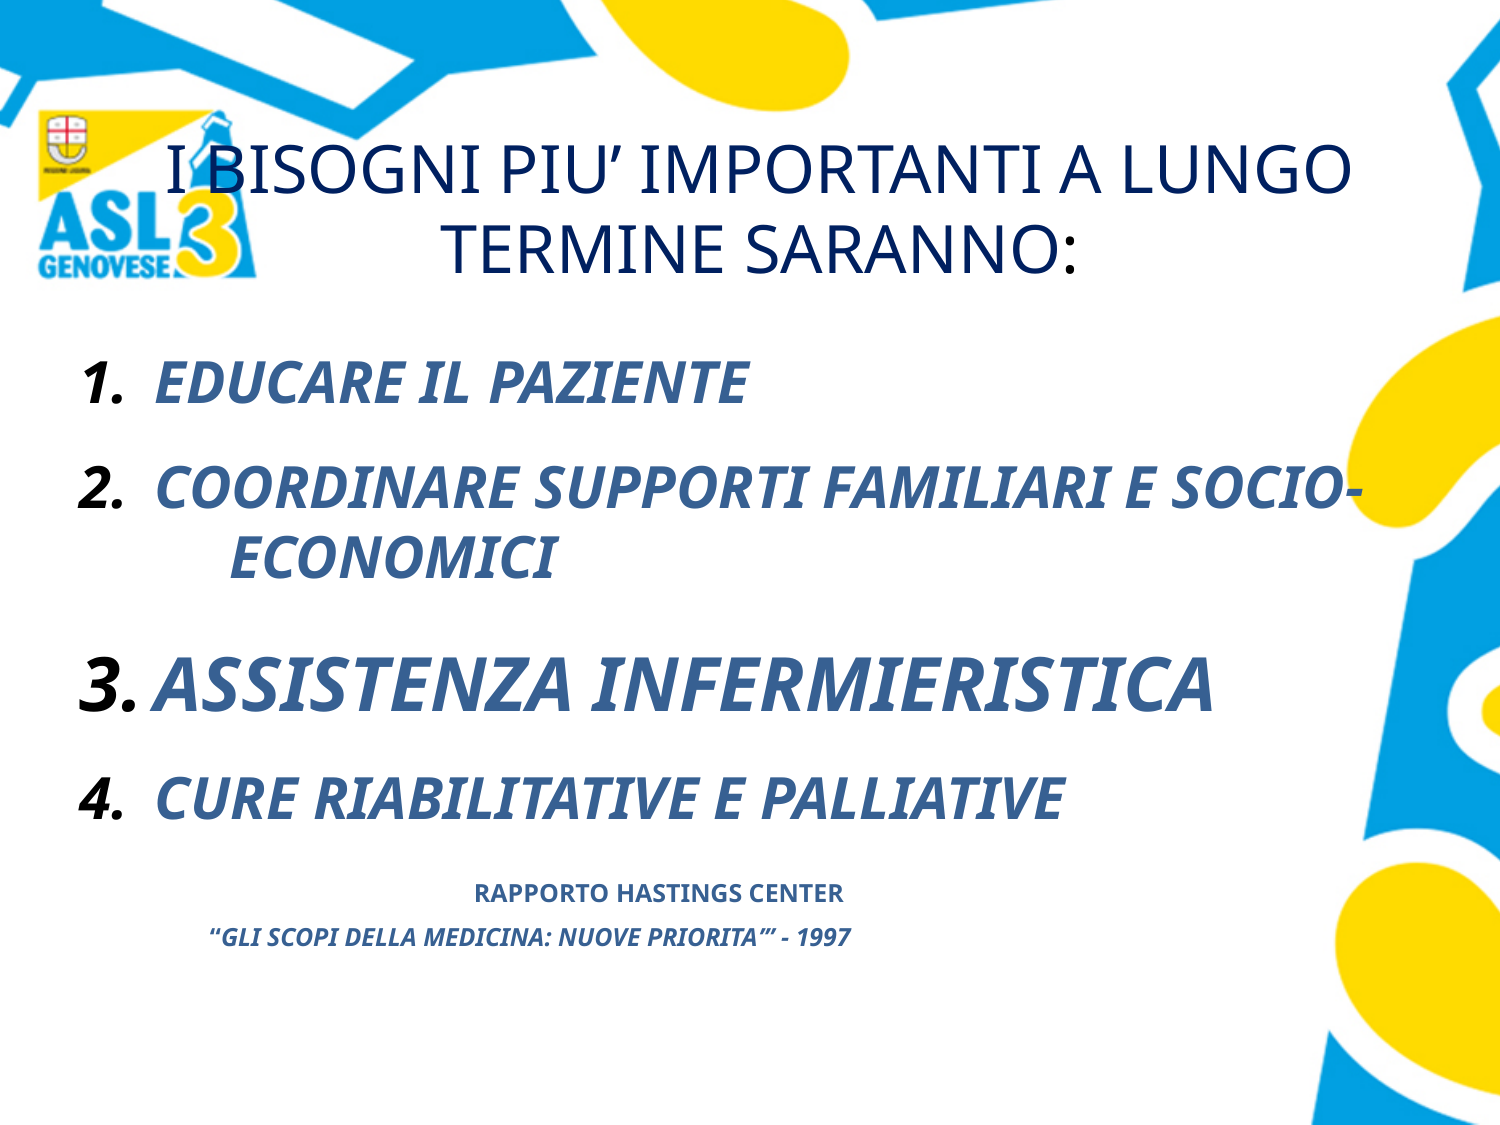

I BISOGNI PIU’ IMPORTANTI A LUNGO TERMINE SARANNO:
EDUCARE IL PAZIENTE
COORDINARE SUPPORTI FAMILIARI E SOCIO-ECONOMICI
ASSISTENZA INFERMIERISTICA
CURE RIABILITATIVE E PALLIATIVE
RAPPORTO HASTINGS CENTER
“GLI SCOPI DELLA MEDICINA: NUOVE PRIORITA’” - 1997